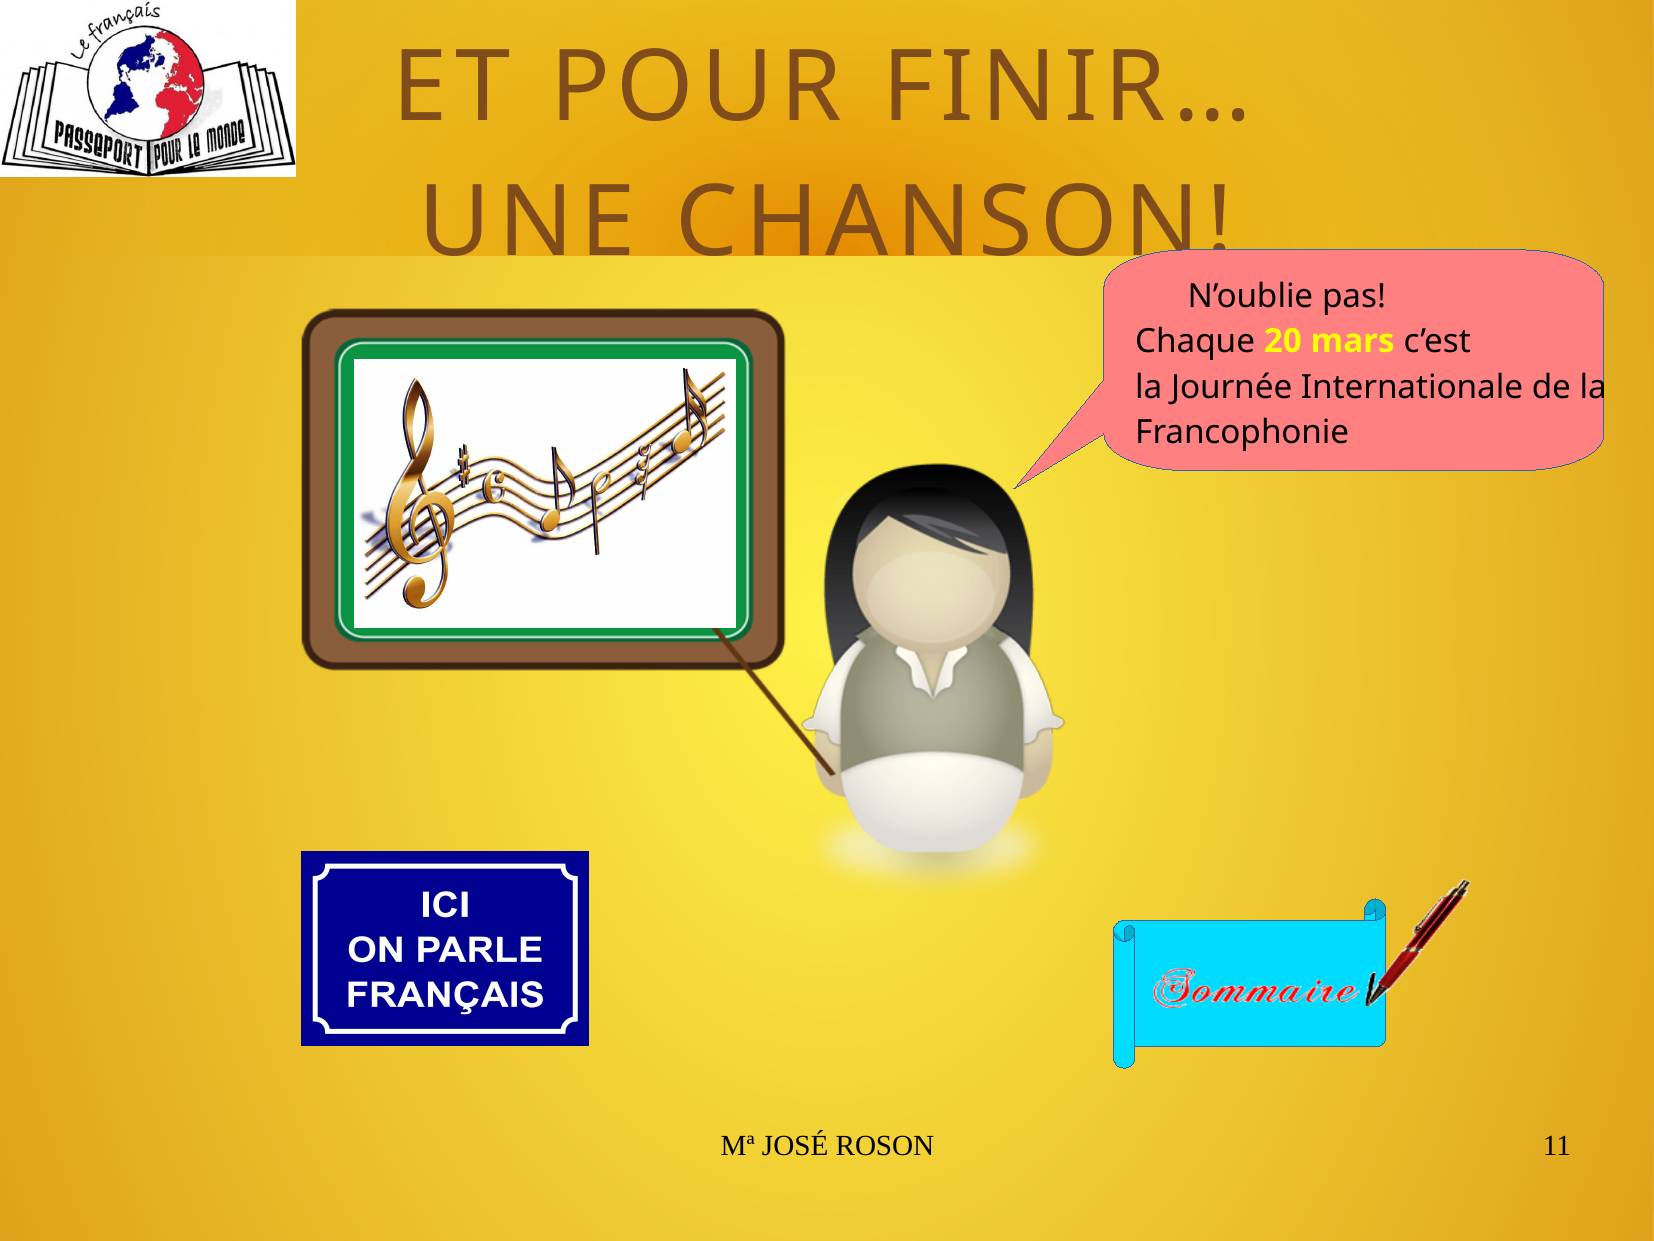

# ET POUR FINIR… UNE CHANSON!
 N’oublie pas!
Chaque 20 mars c’est
la Journée Internationale de la Francophonie
Mª JOSÉ ROSON
11